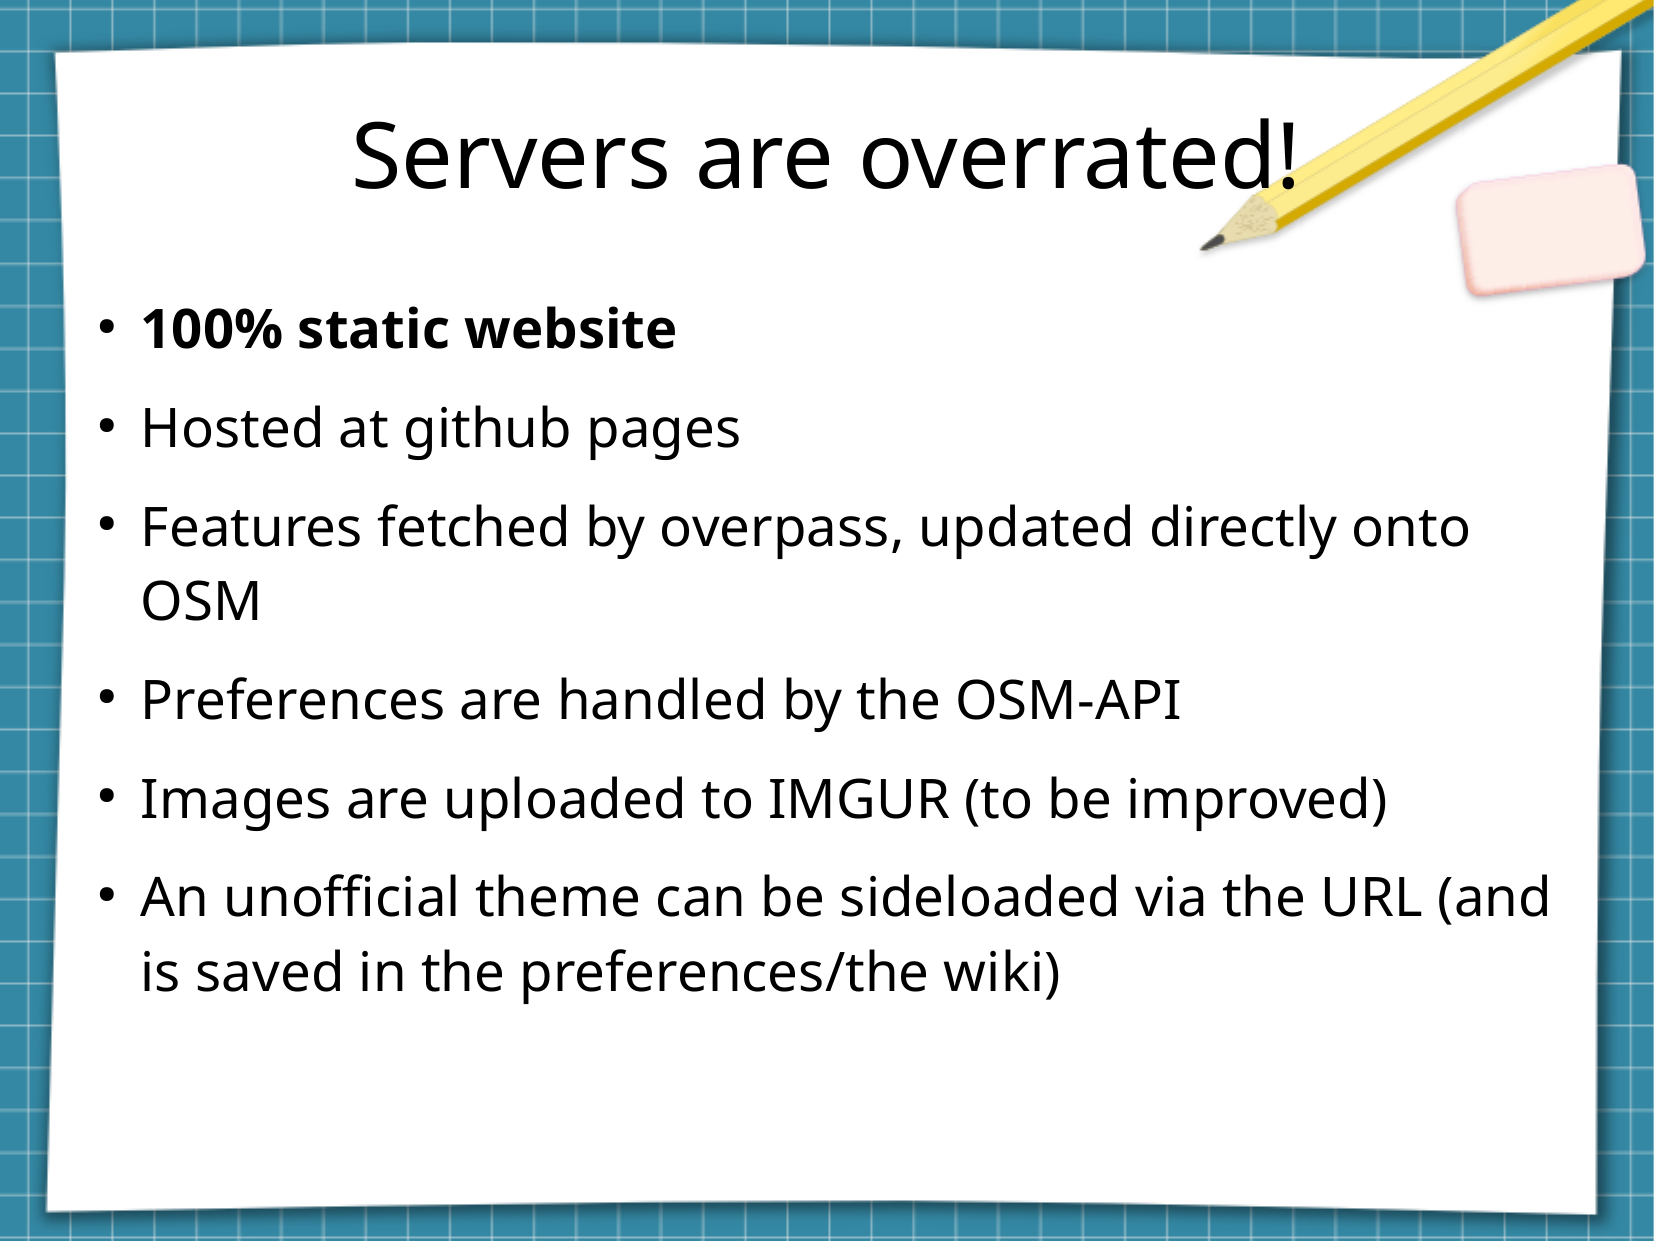

# Servers are overrated!
100% static website
Hosted at github pages
Features fetched by overpass, updated directly onto OSM
Preferences are handled by the OSM-API
Images are uploaded to IMGUR (to be improved)
An unofficial theme can be sideloaded via the URL (and is saved in the preferences/the wiki)